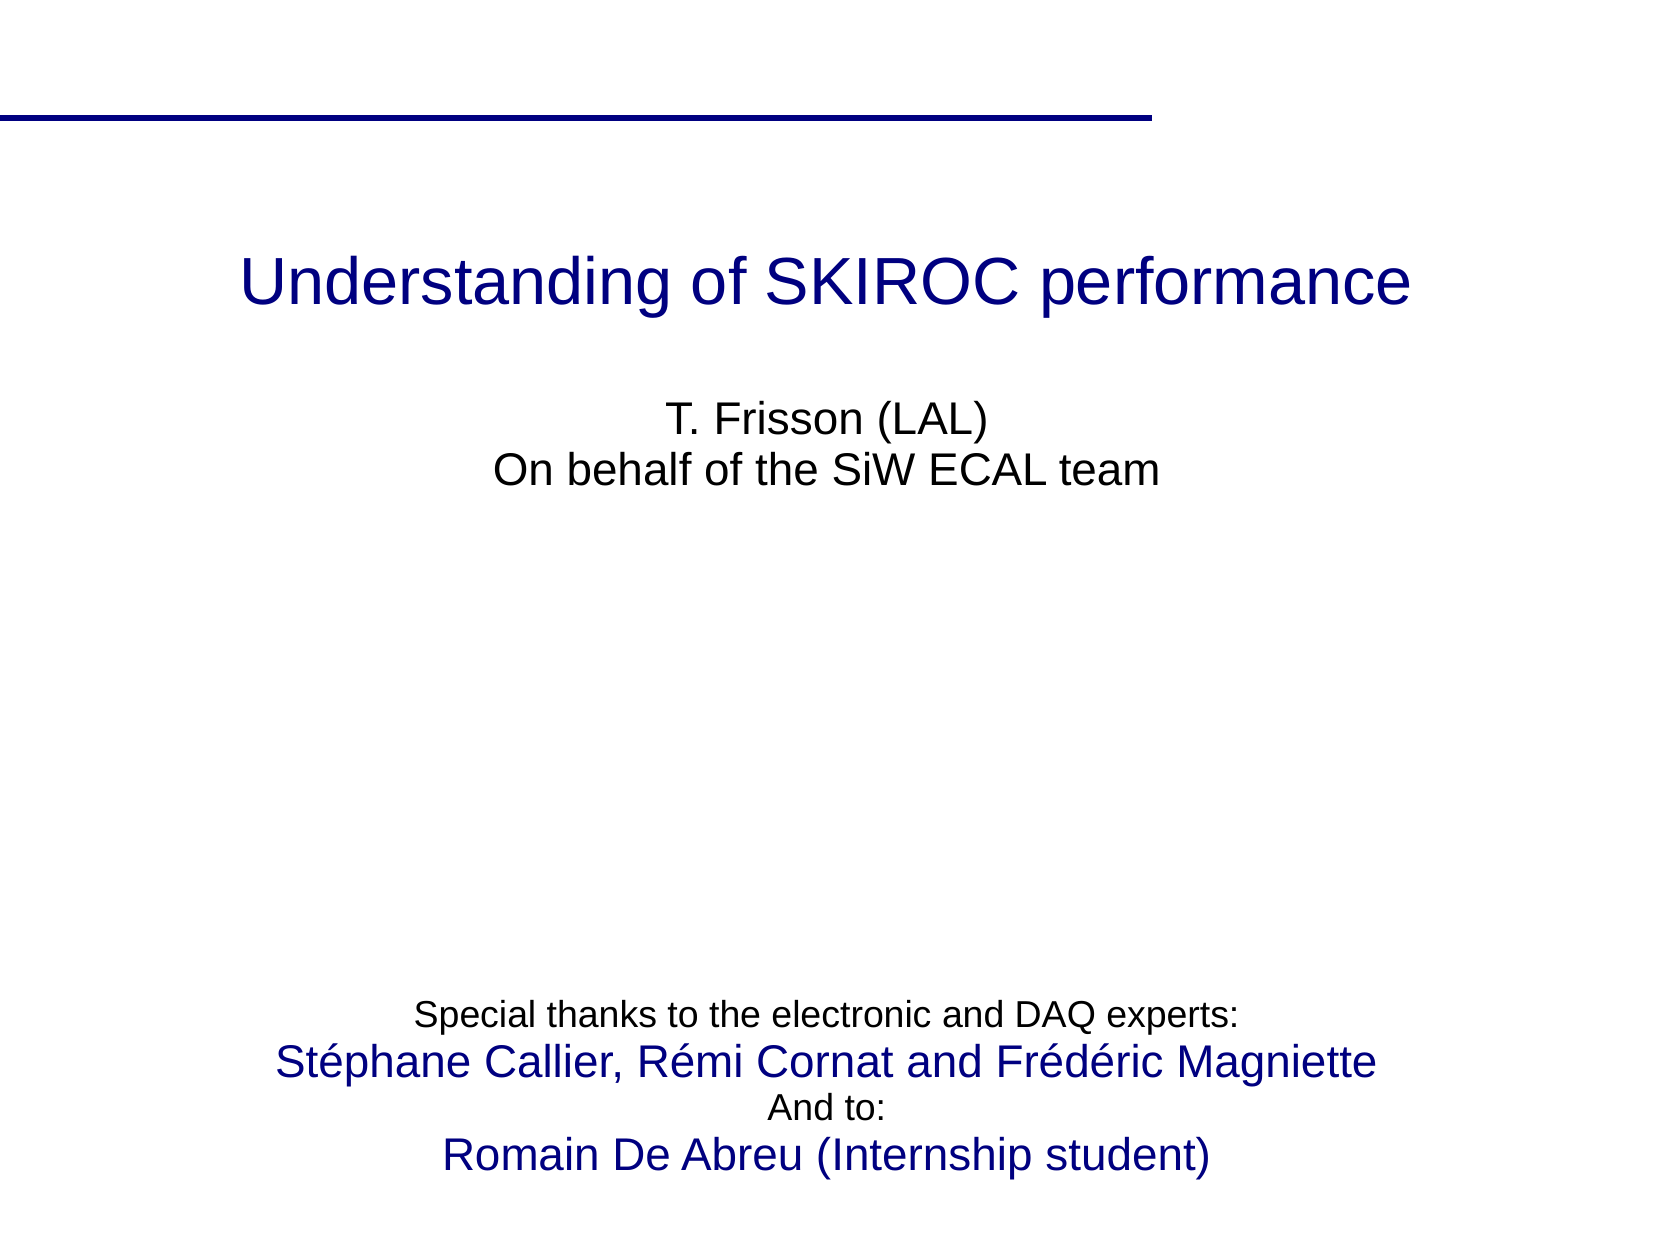

Understanding of SKIROC performance
T. Frisson (LAL)
On behalf of the SiW ECAL team
Special thanks to the electronic and DAQ experts:
Stéphane Callier, Rémi Cornat and Frédéric Magniette
And to:
Romain De Abreu (Internship student)